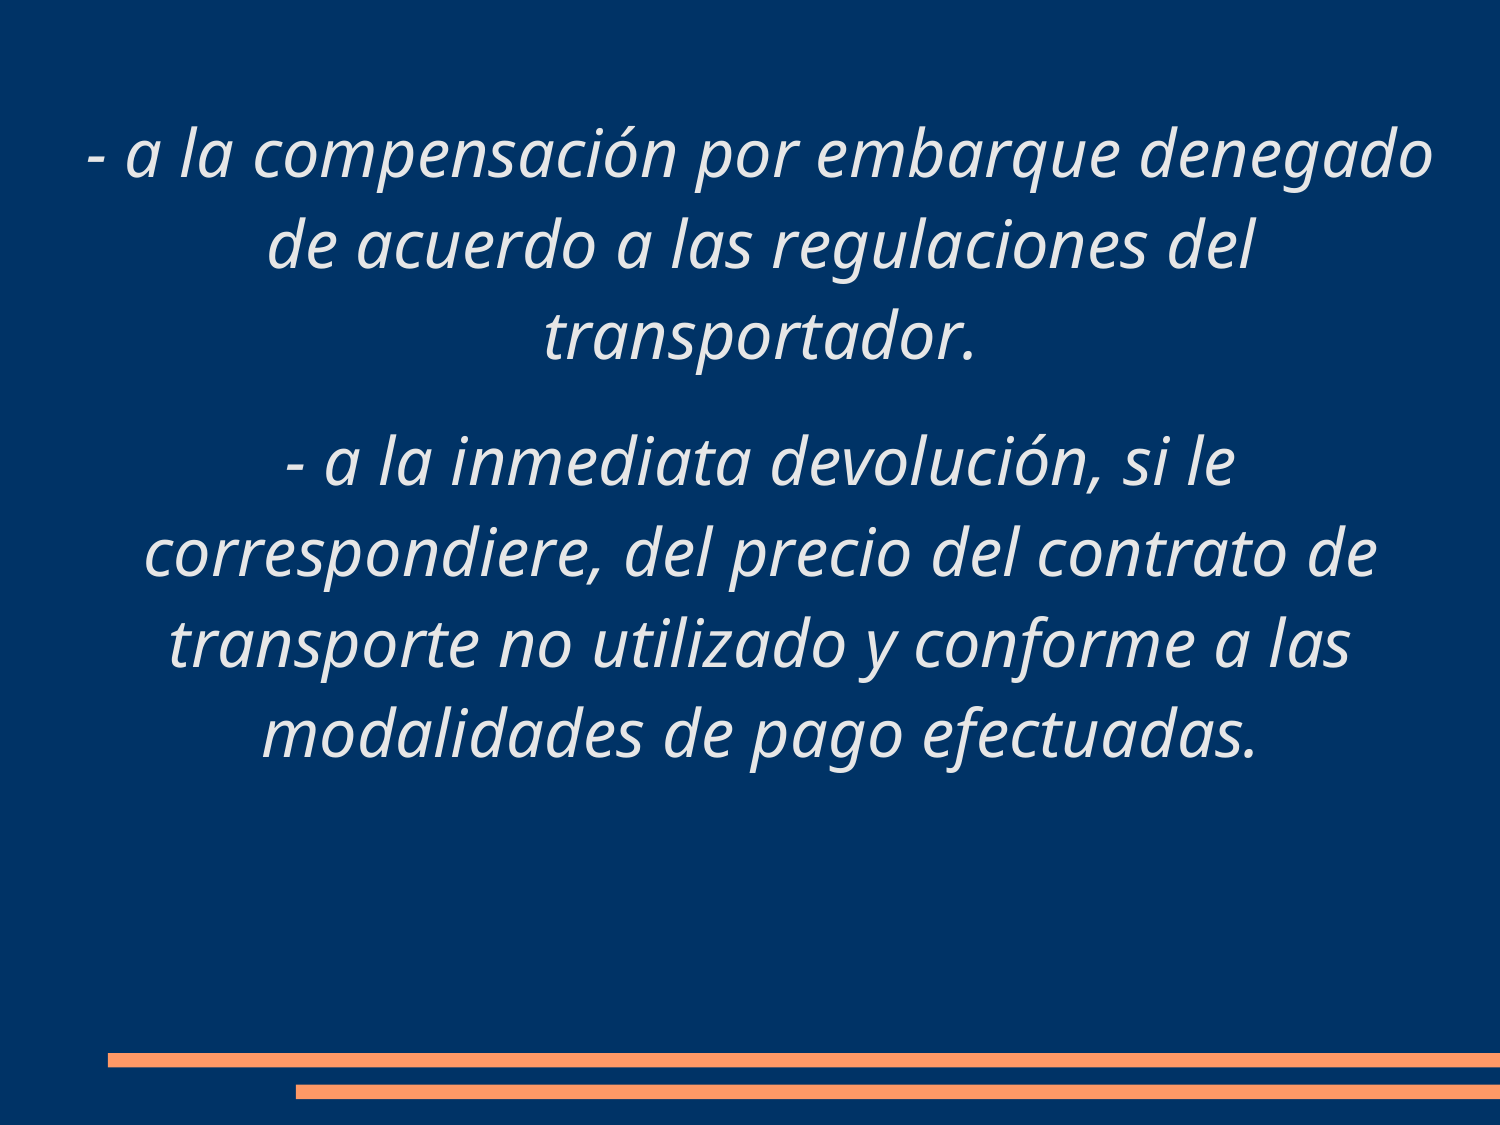

# - a la compensación por embarque denegado de acuerdo a las regulaciones del transportador.
- a la inmediata devolución, si le correspondiere, del precio del contrato de transporte no utilizado y conforme a las modalidades de pago efectuadas.